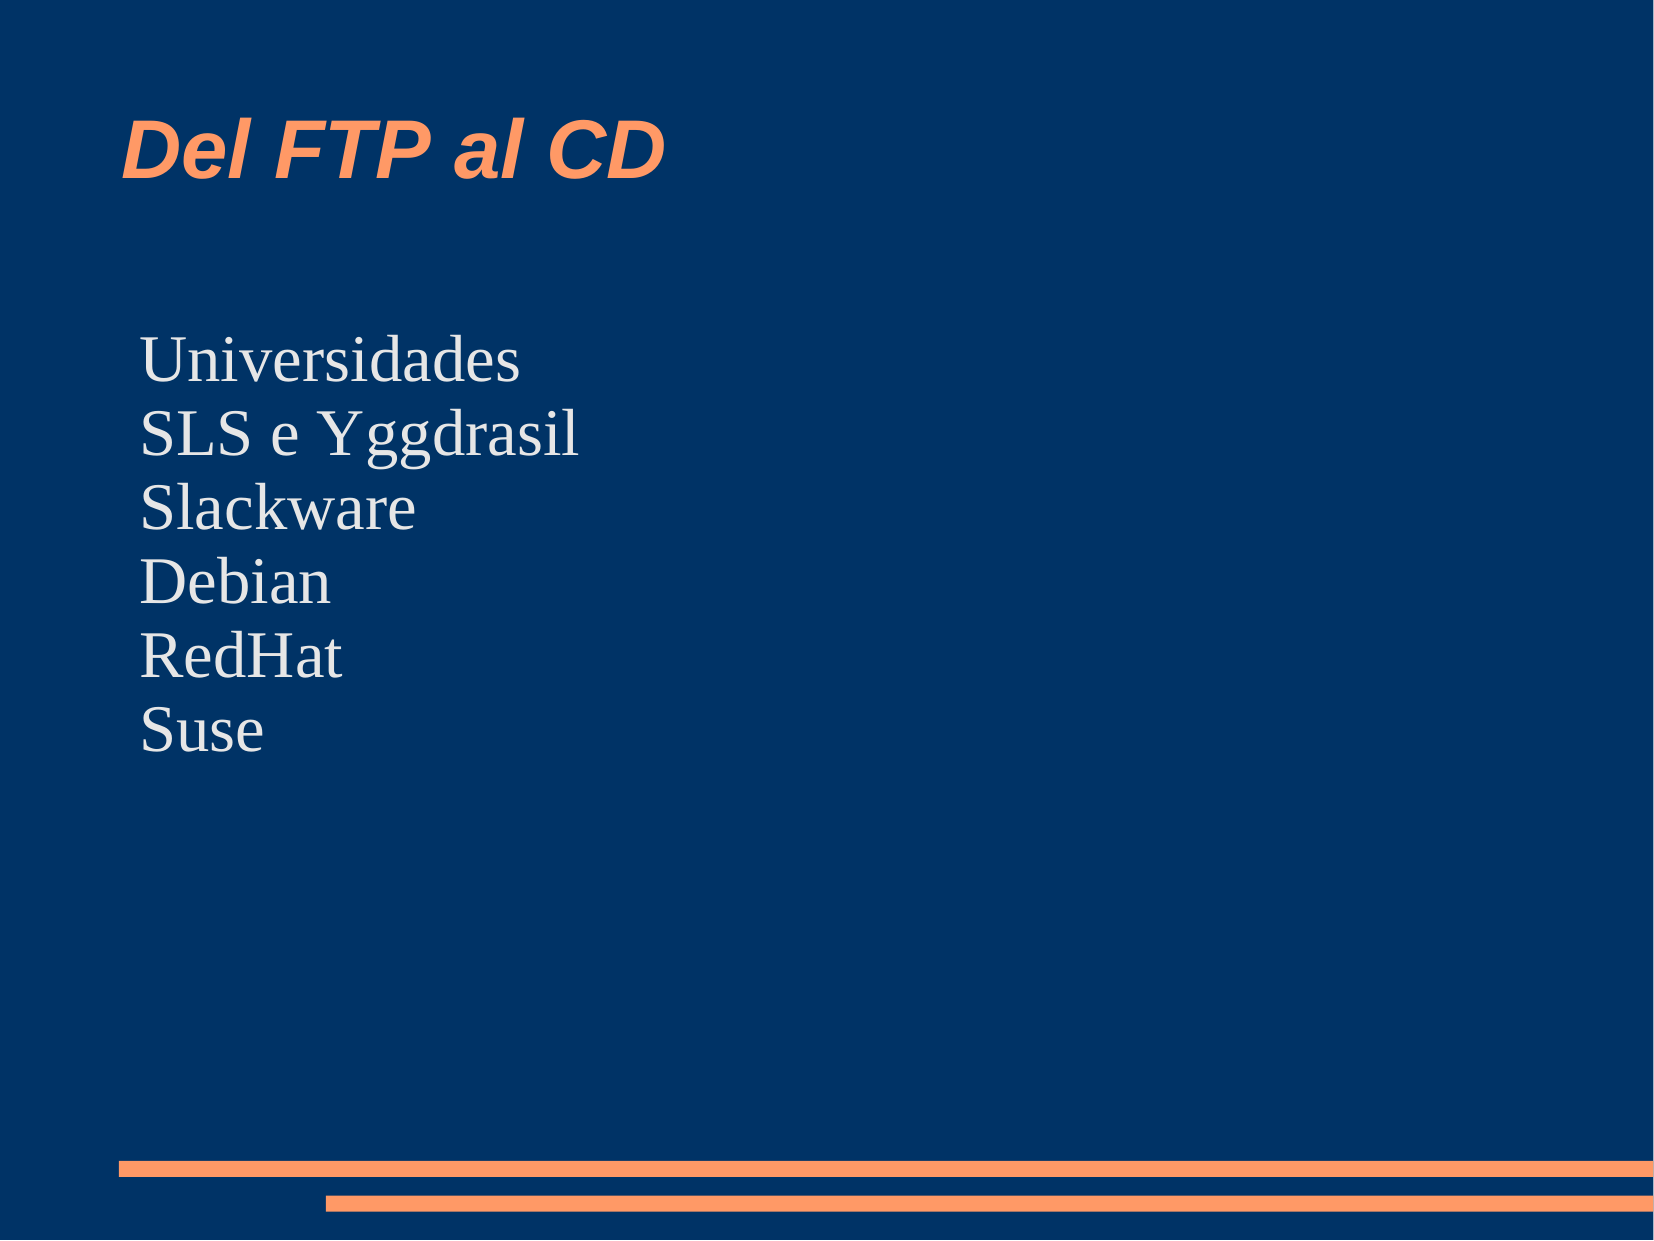

# Del FTP al CD
Universidades
SLS e Yggdrasil
Slackware
Debian
RedHat
Suse